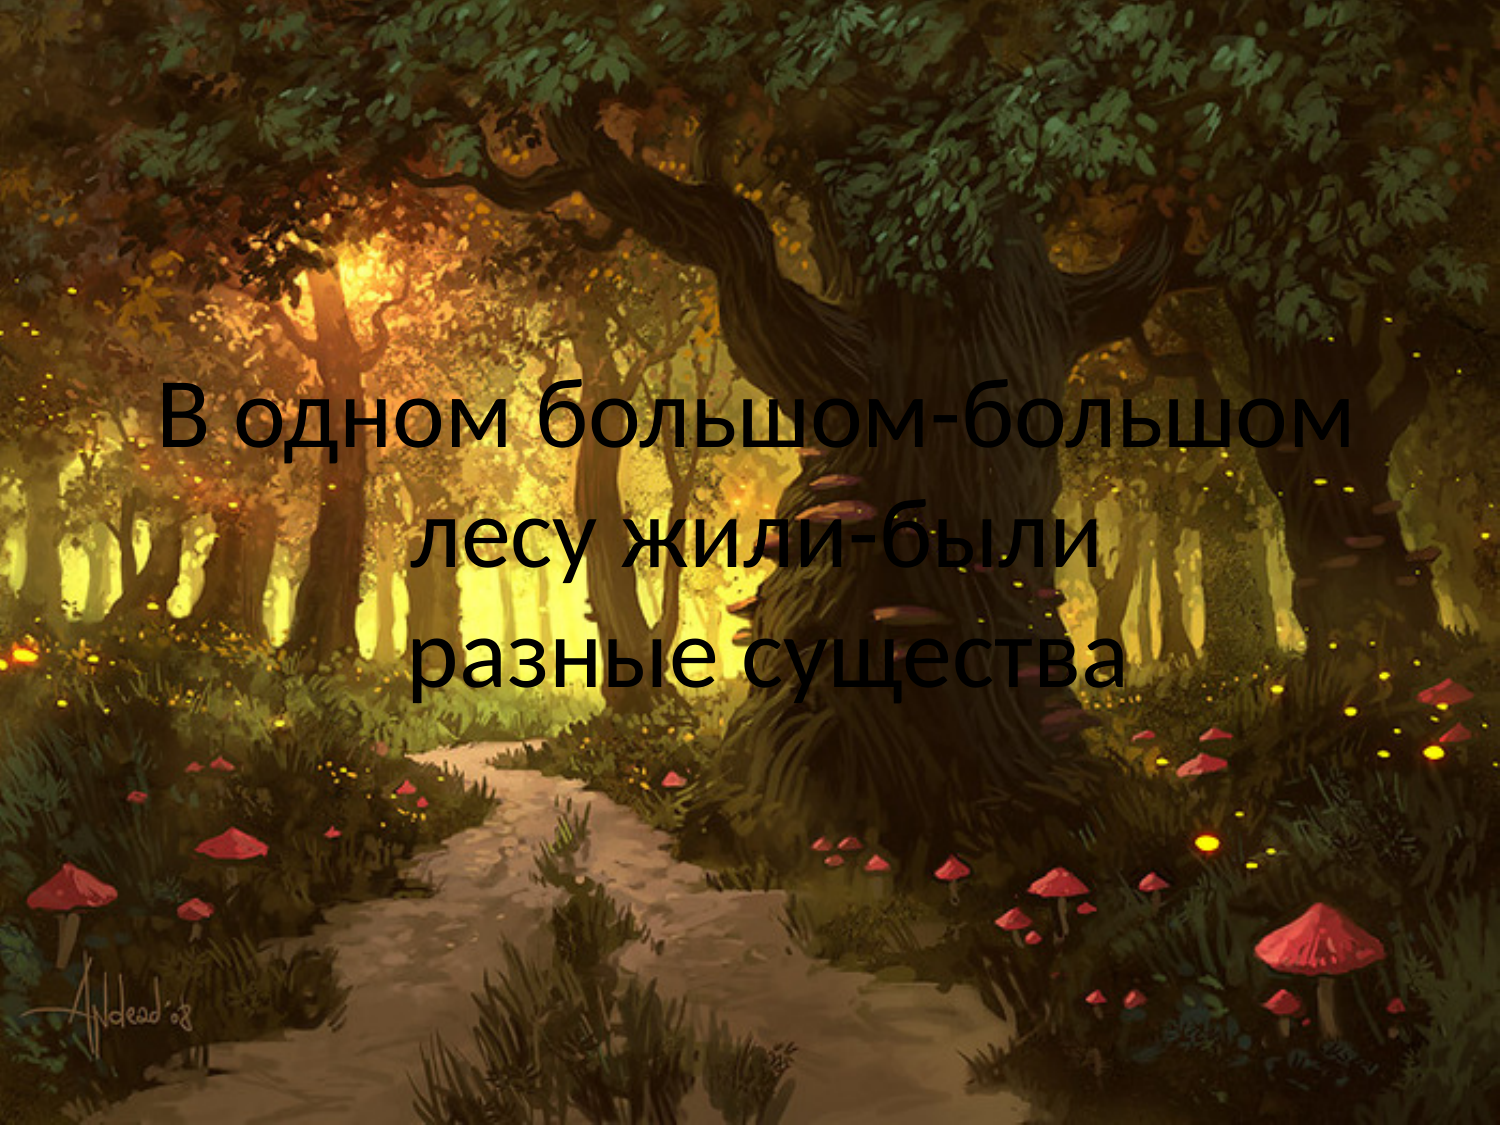

#
В одном большом-большом
лесу жили-были
 разные существа